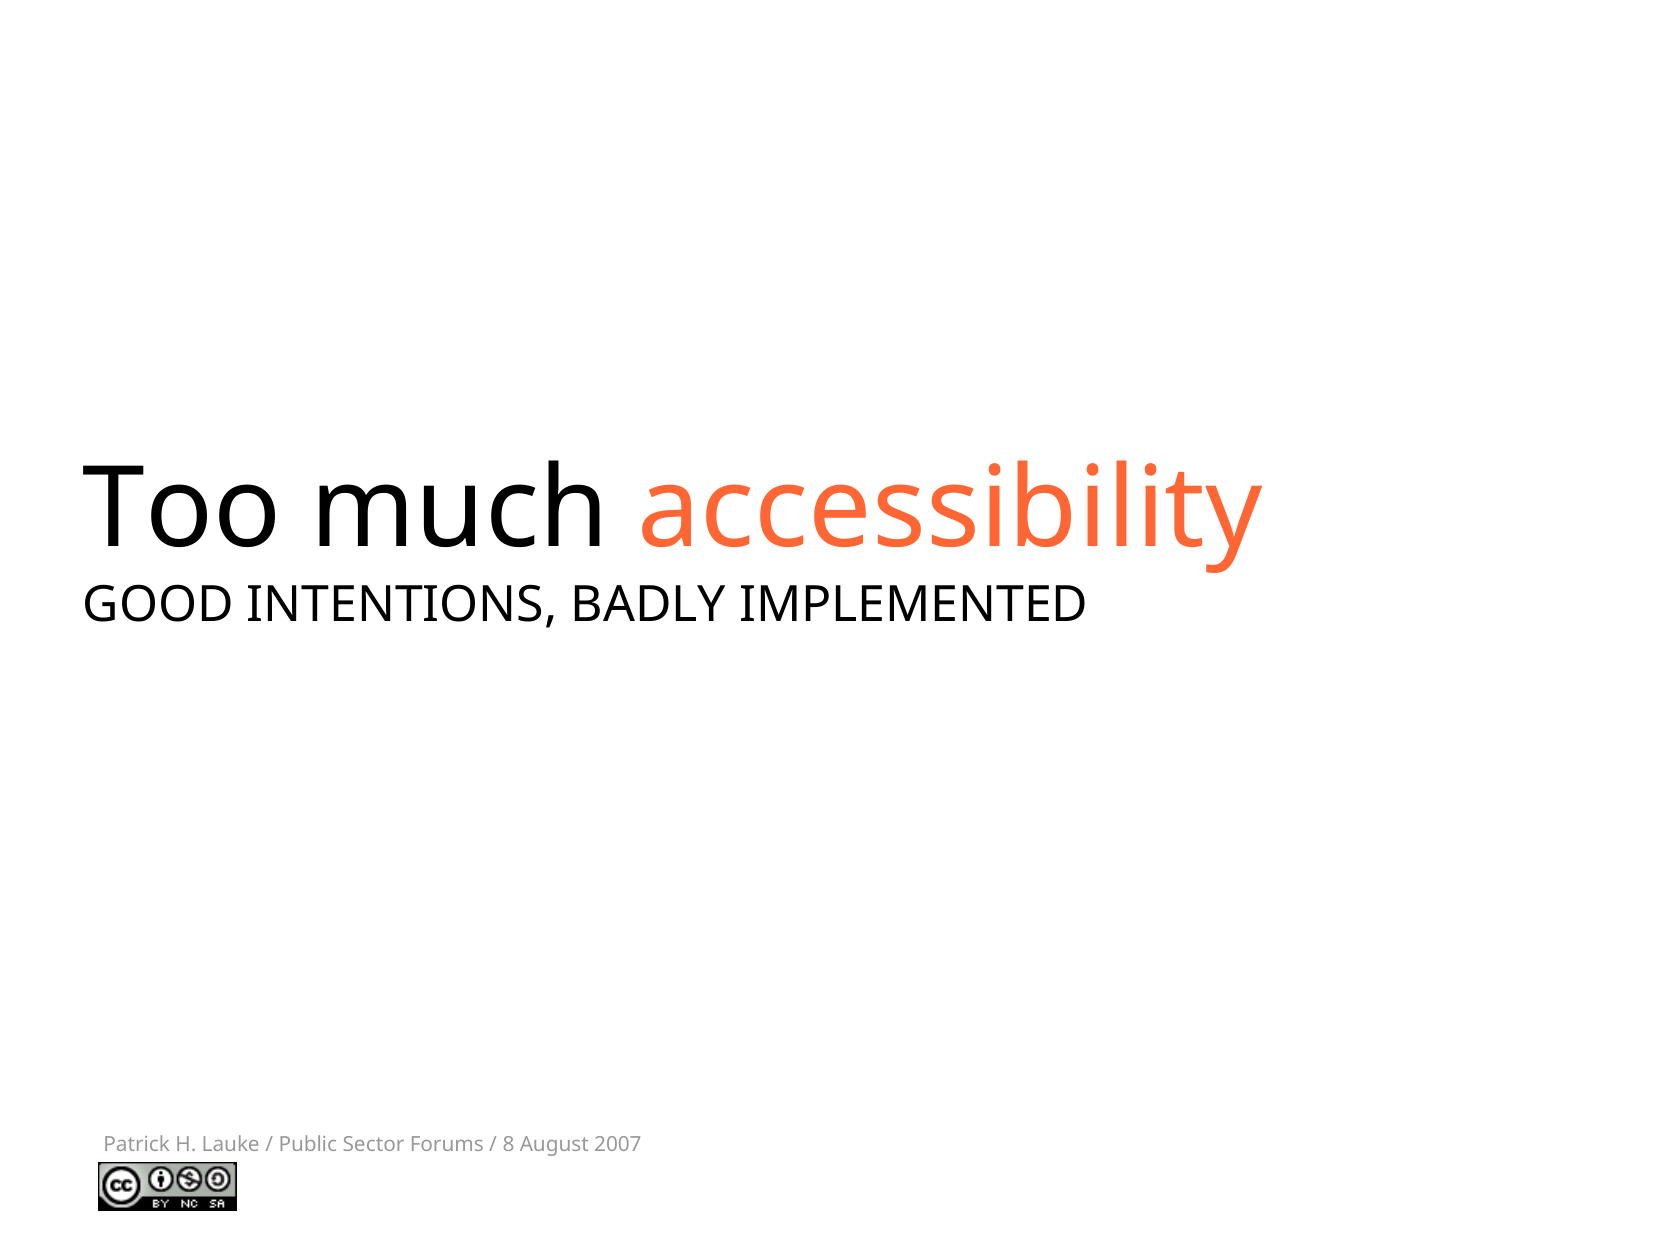

# Too much accessibility
GOOD INTENTIONS, BADLY IMPLEMENTED
Patrick H. Lauke / Public Sector Forums / 8 August 2007